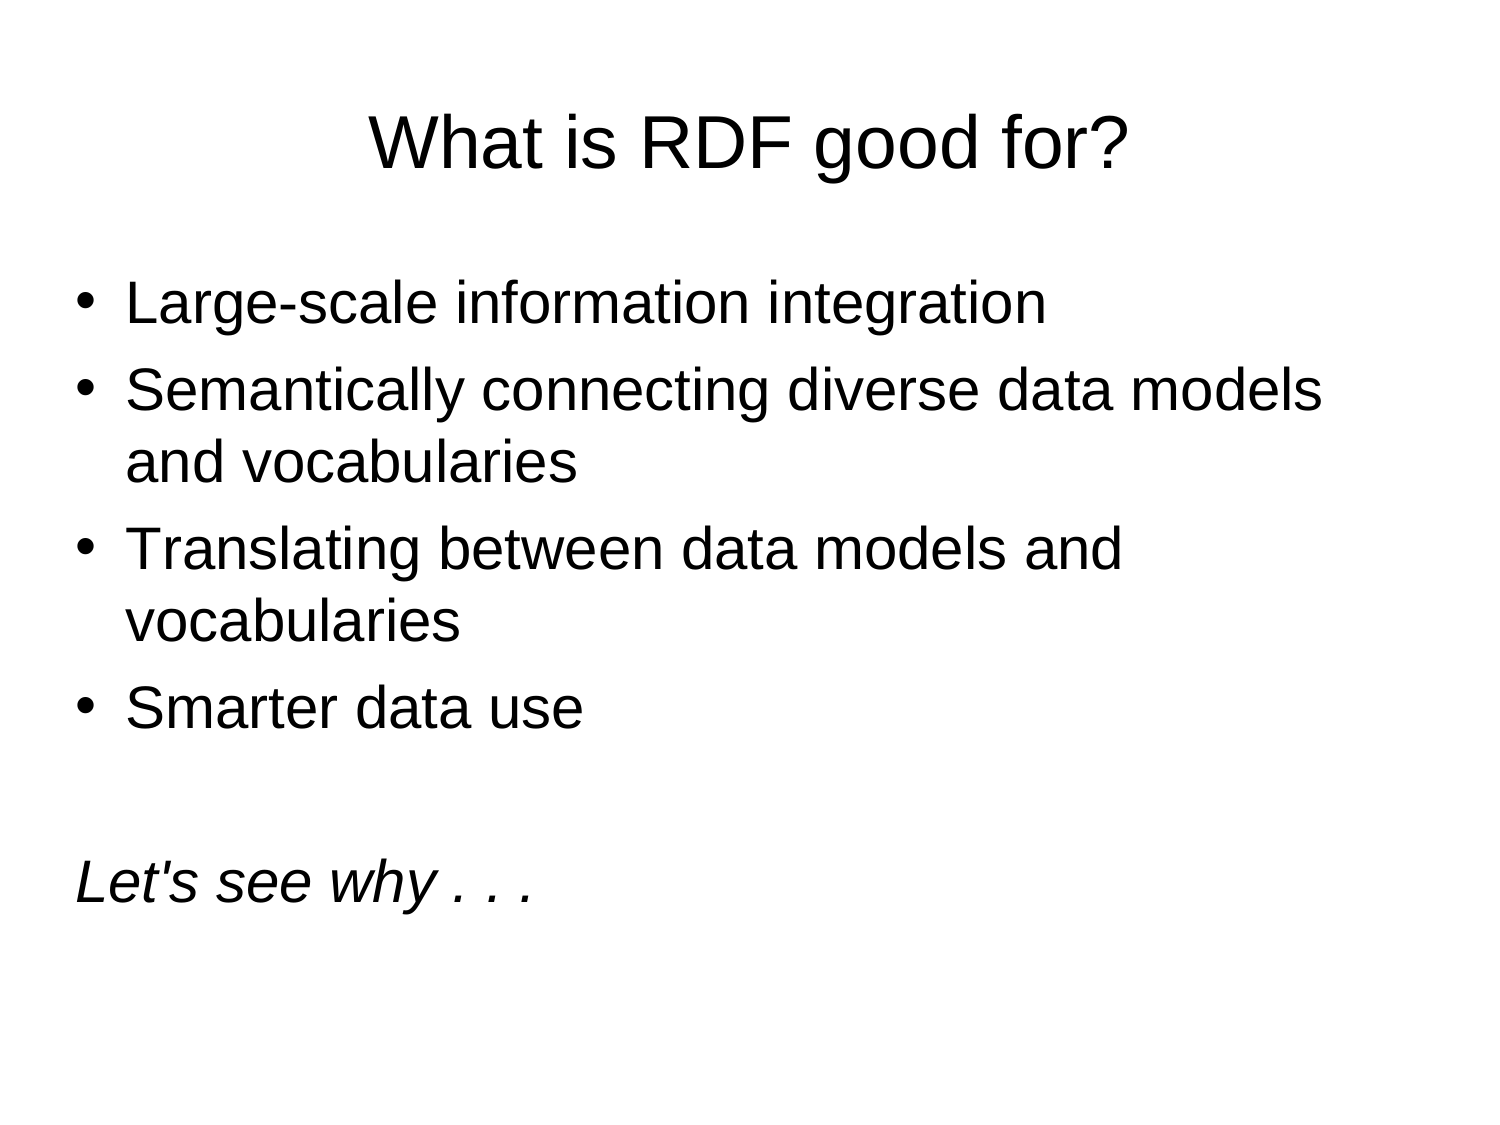

# What is RDF good for?
Large-scale information integration
Semantically connecting diverse data models and vocabularies
Translating between data models and vocabularies
Smarter data use
Let's see why . . .